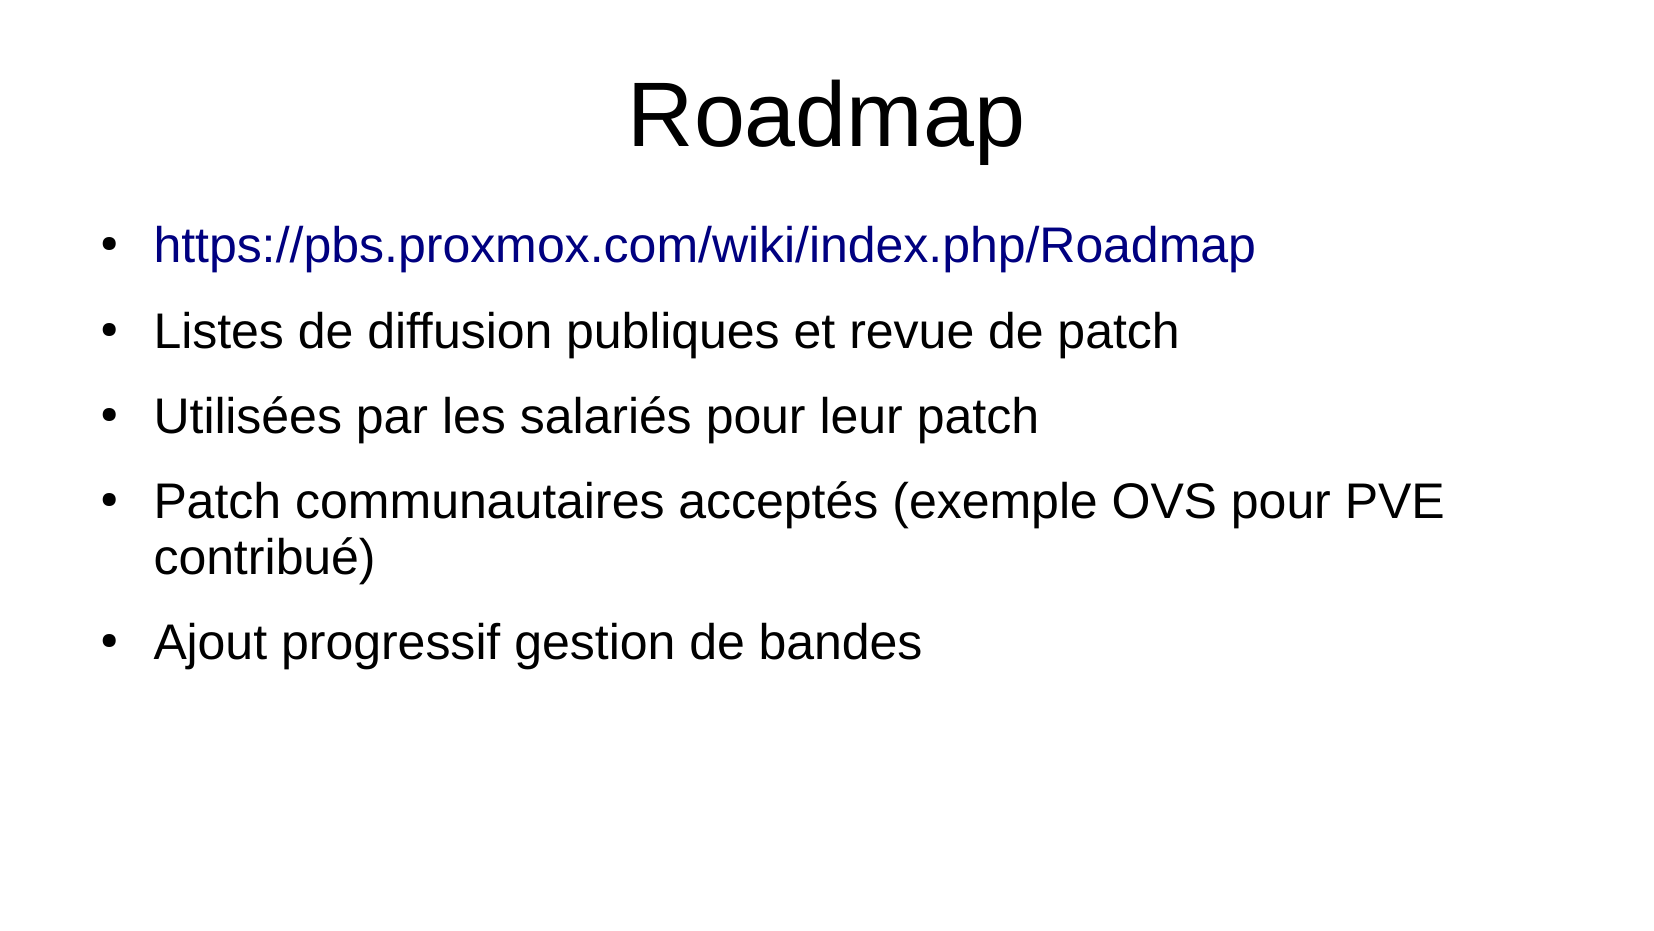

# Roadmap
https://pbs.proxmox.com/wiki/index.php/Roadmap
Listes de diffusion publiques et revue de patch
Utilisées par les salariés pour leur patch
Patch communautaires acceptés (exemple OVS pour PVE contribué)
Ajout progressif gestion de bandes